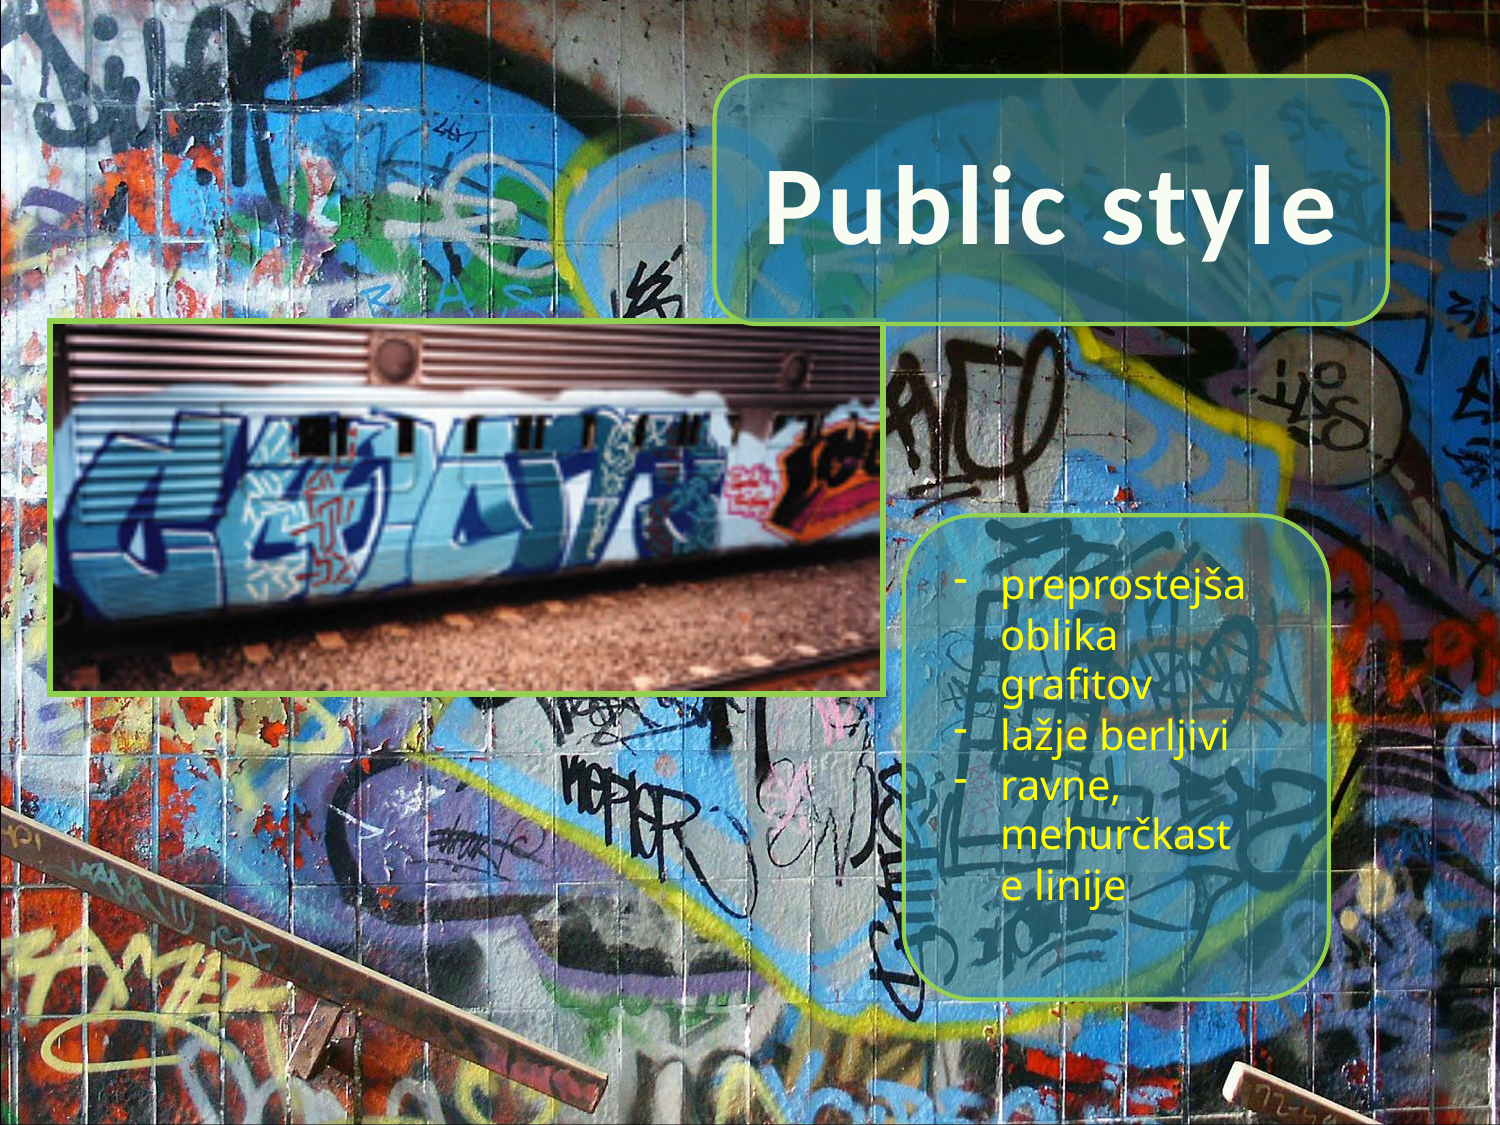

Public style
preprostejša oblika grafitov
lažje berljivi
ravne, mehurčkaste linije